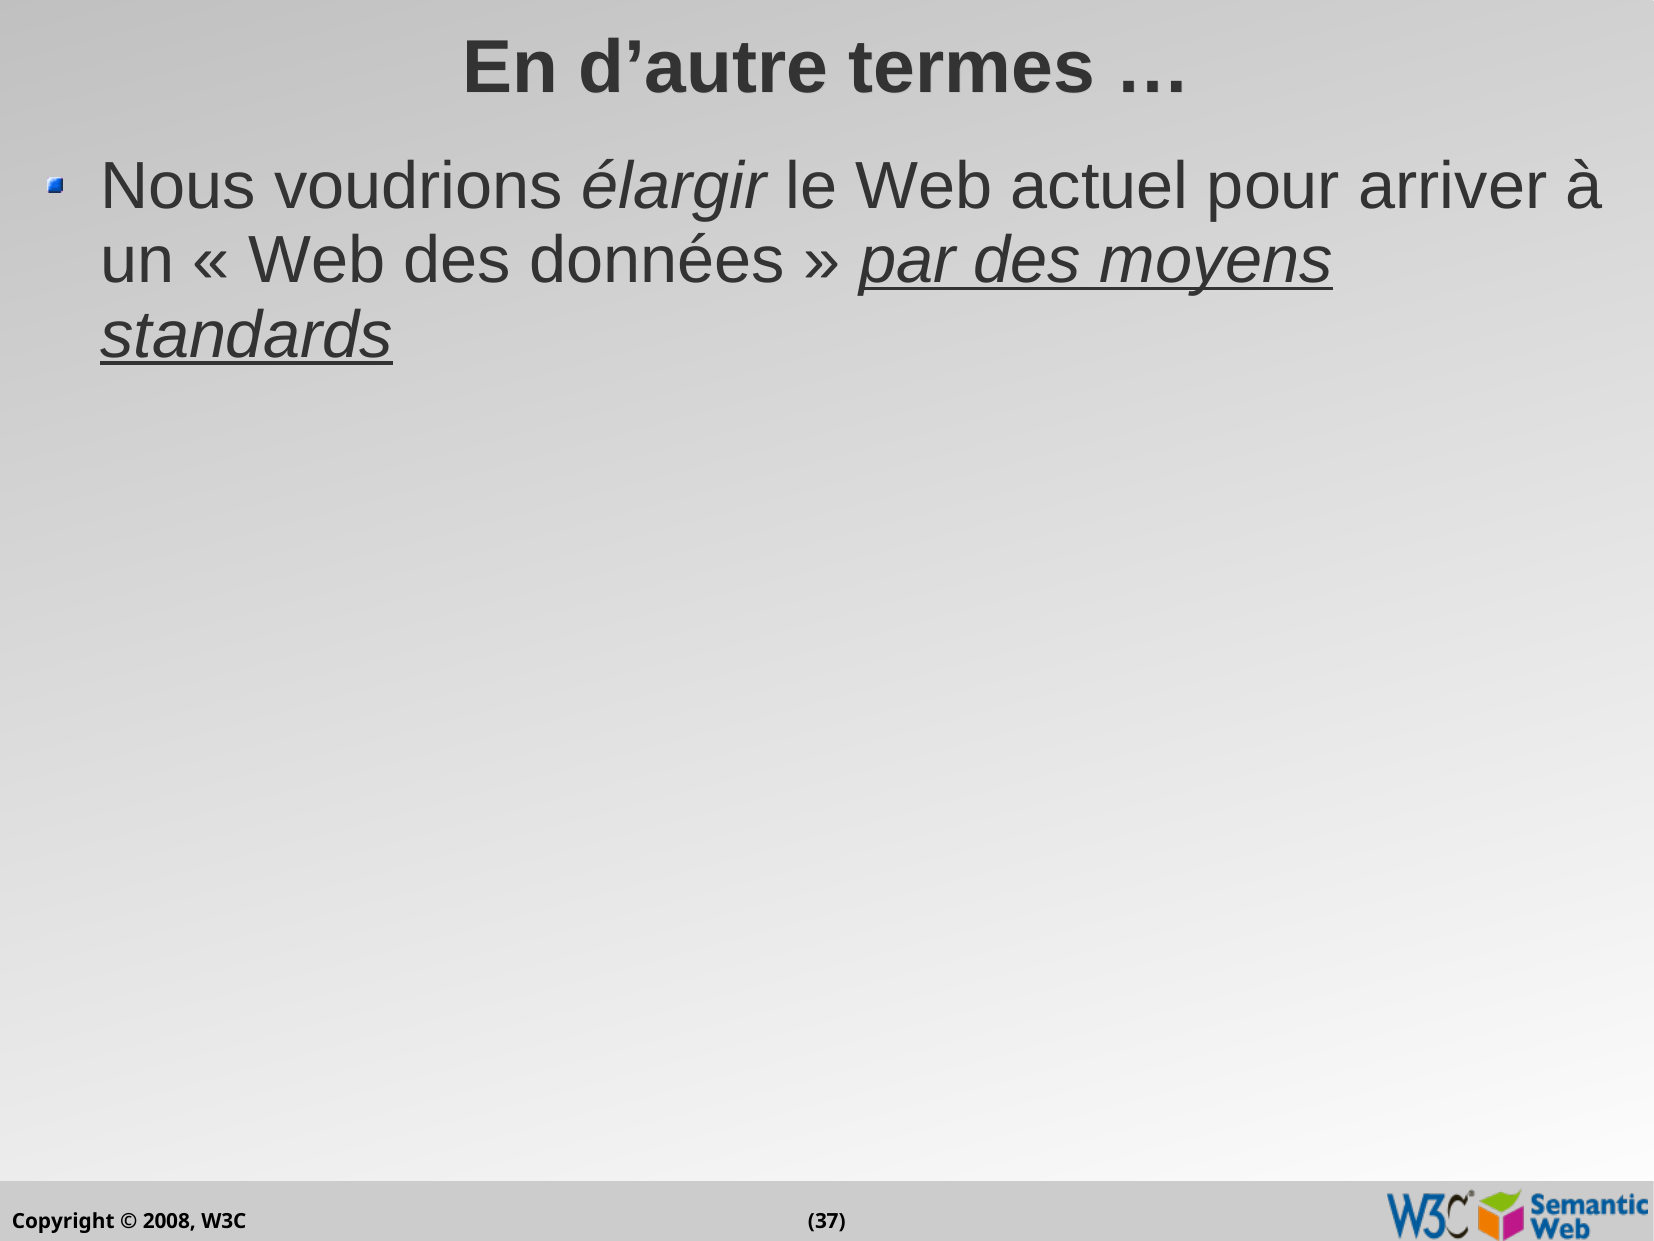

# En d’autre termes …
Nous voudrions élargir le Web actuel pour arriver à un « Web des données » par des moyens standards